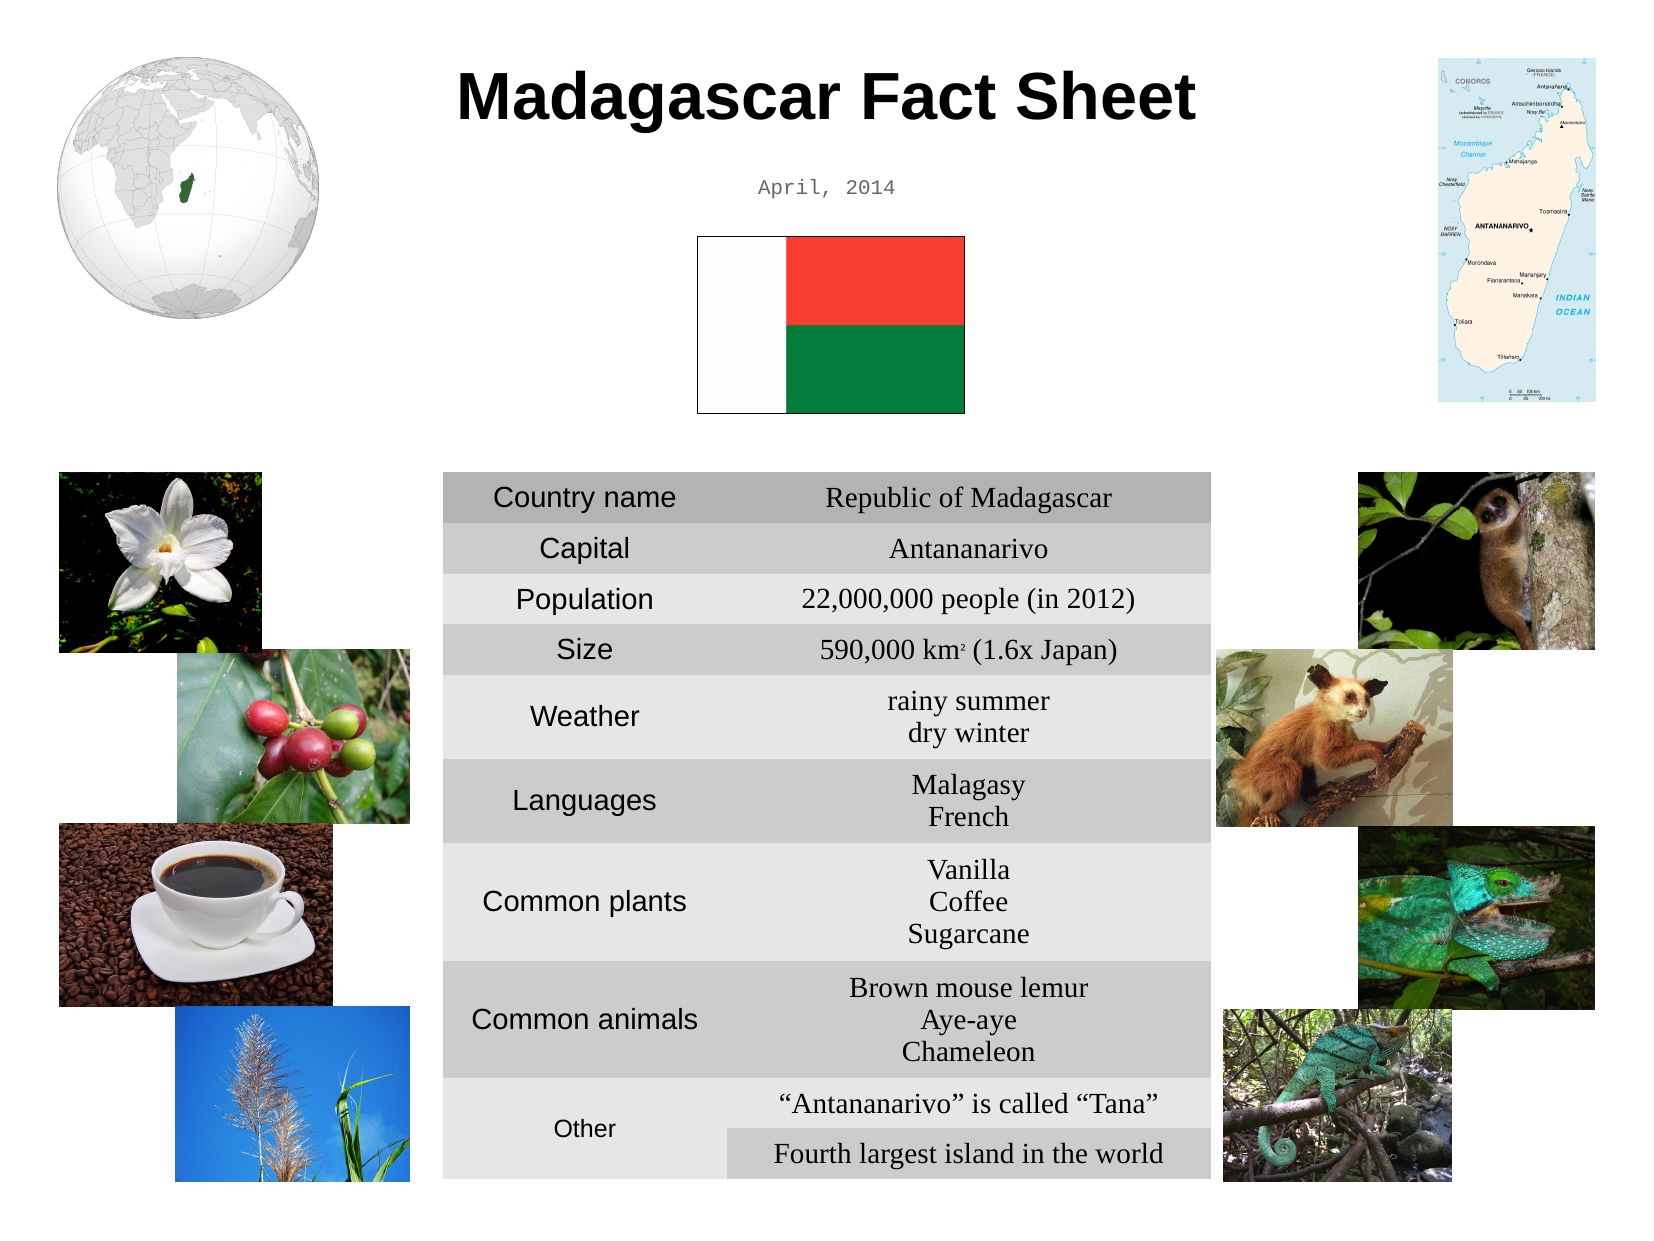

# Madagascar Fact Sheet
April, 2014
| Country name | Republic of Madagascar |
| --- | --- |
| Capital | Antananarivo |
| Population | 22,000,000 people (in 2012) |
| Size | 590,000 km² (1.6x Japan) |
| Weather | rainy summer dry winter |
| Languages | Malagasy French |
| Common plants | Vanilla Coffee Sugarcane |
| Common animals | Brown mouse lemur Aye-aye Chameleon |
| Other | “Antananarivo” is called “Tana” |
| | Fourth largest island in the world |